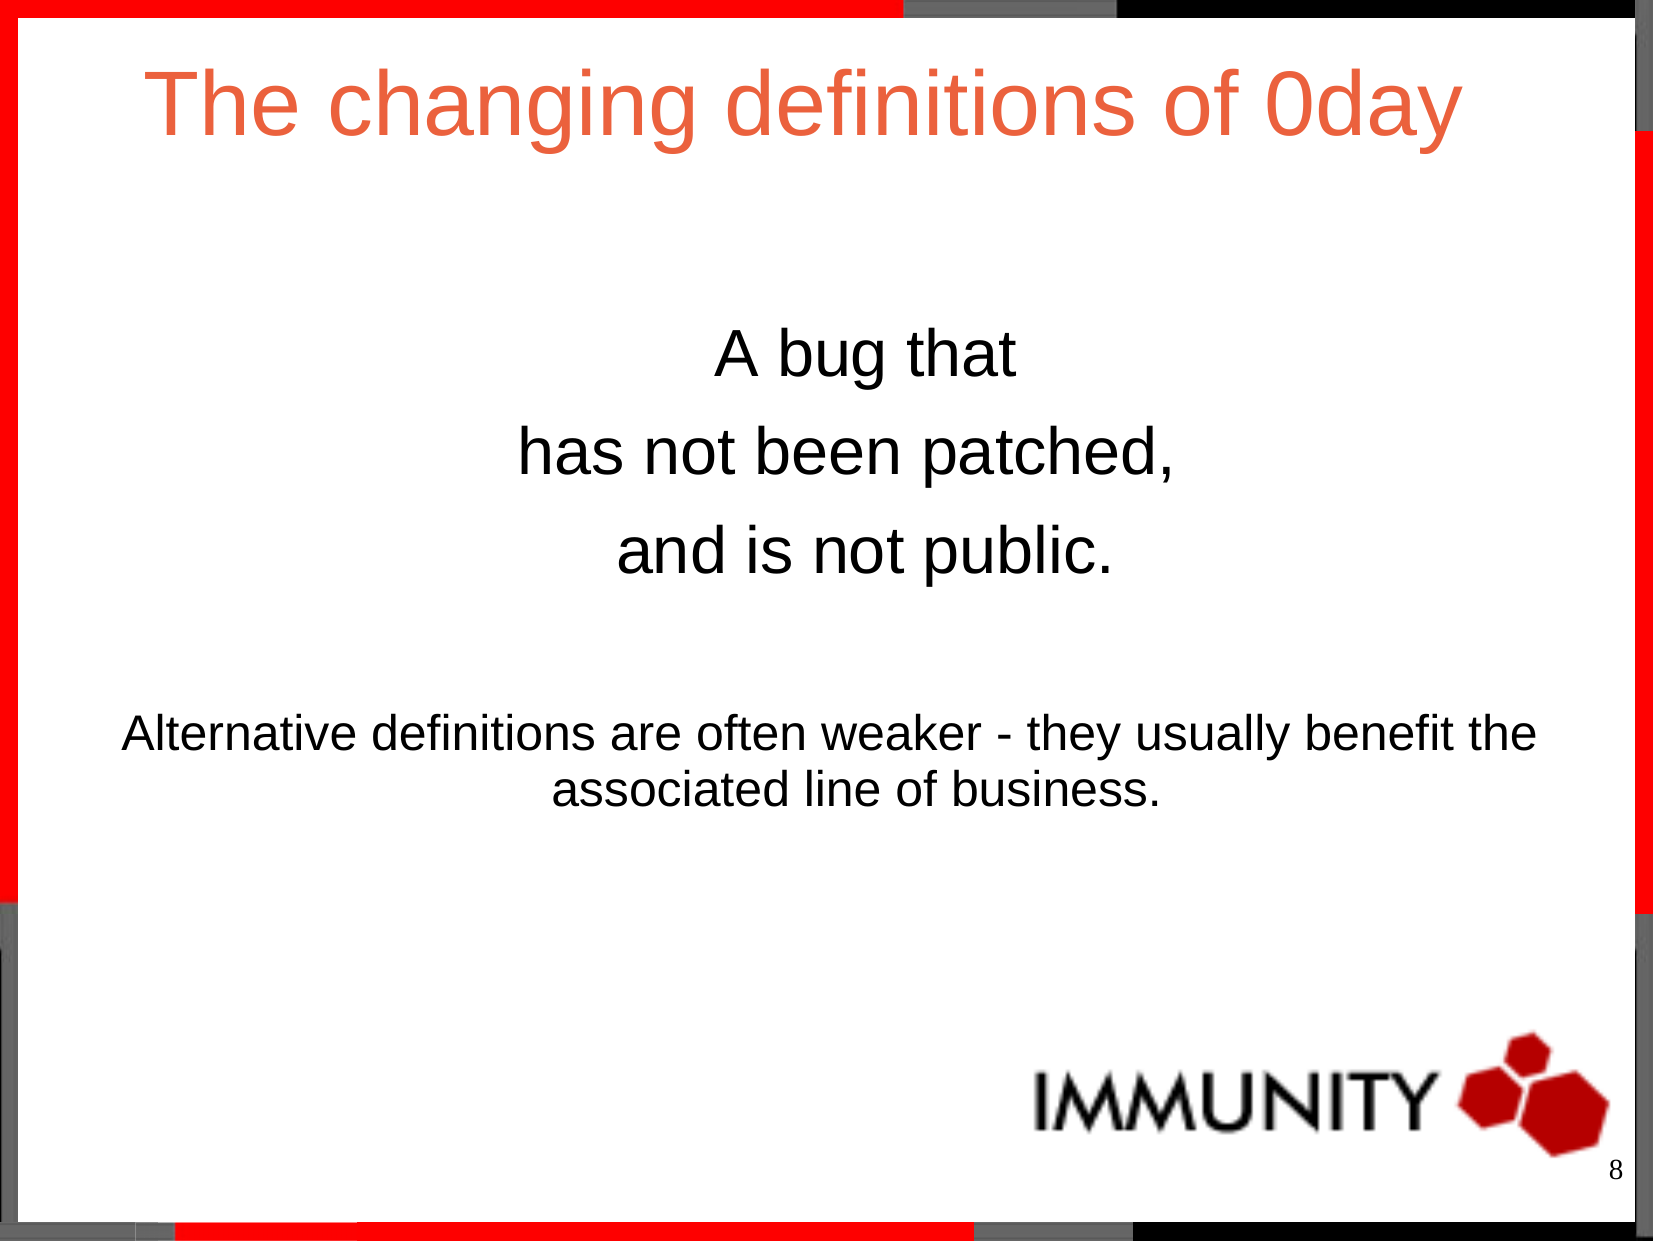

# The changing definitions of 0day
 A bug that
has not been patched,
 and is not public.
Alternative definitions are often weaker - they usually benefit the associated line of business.